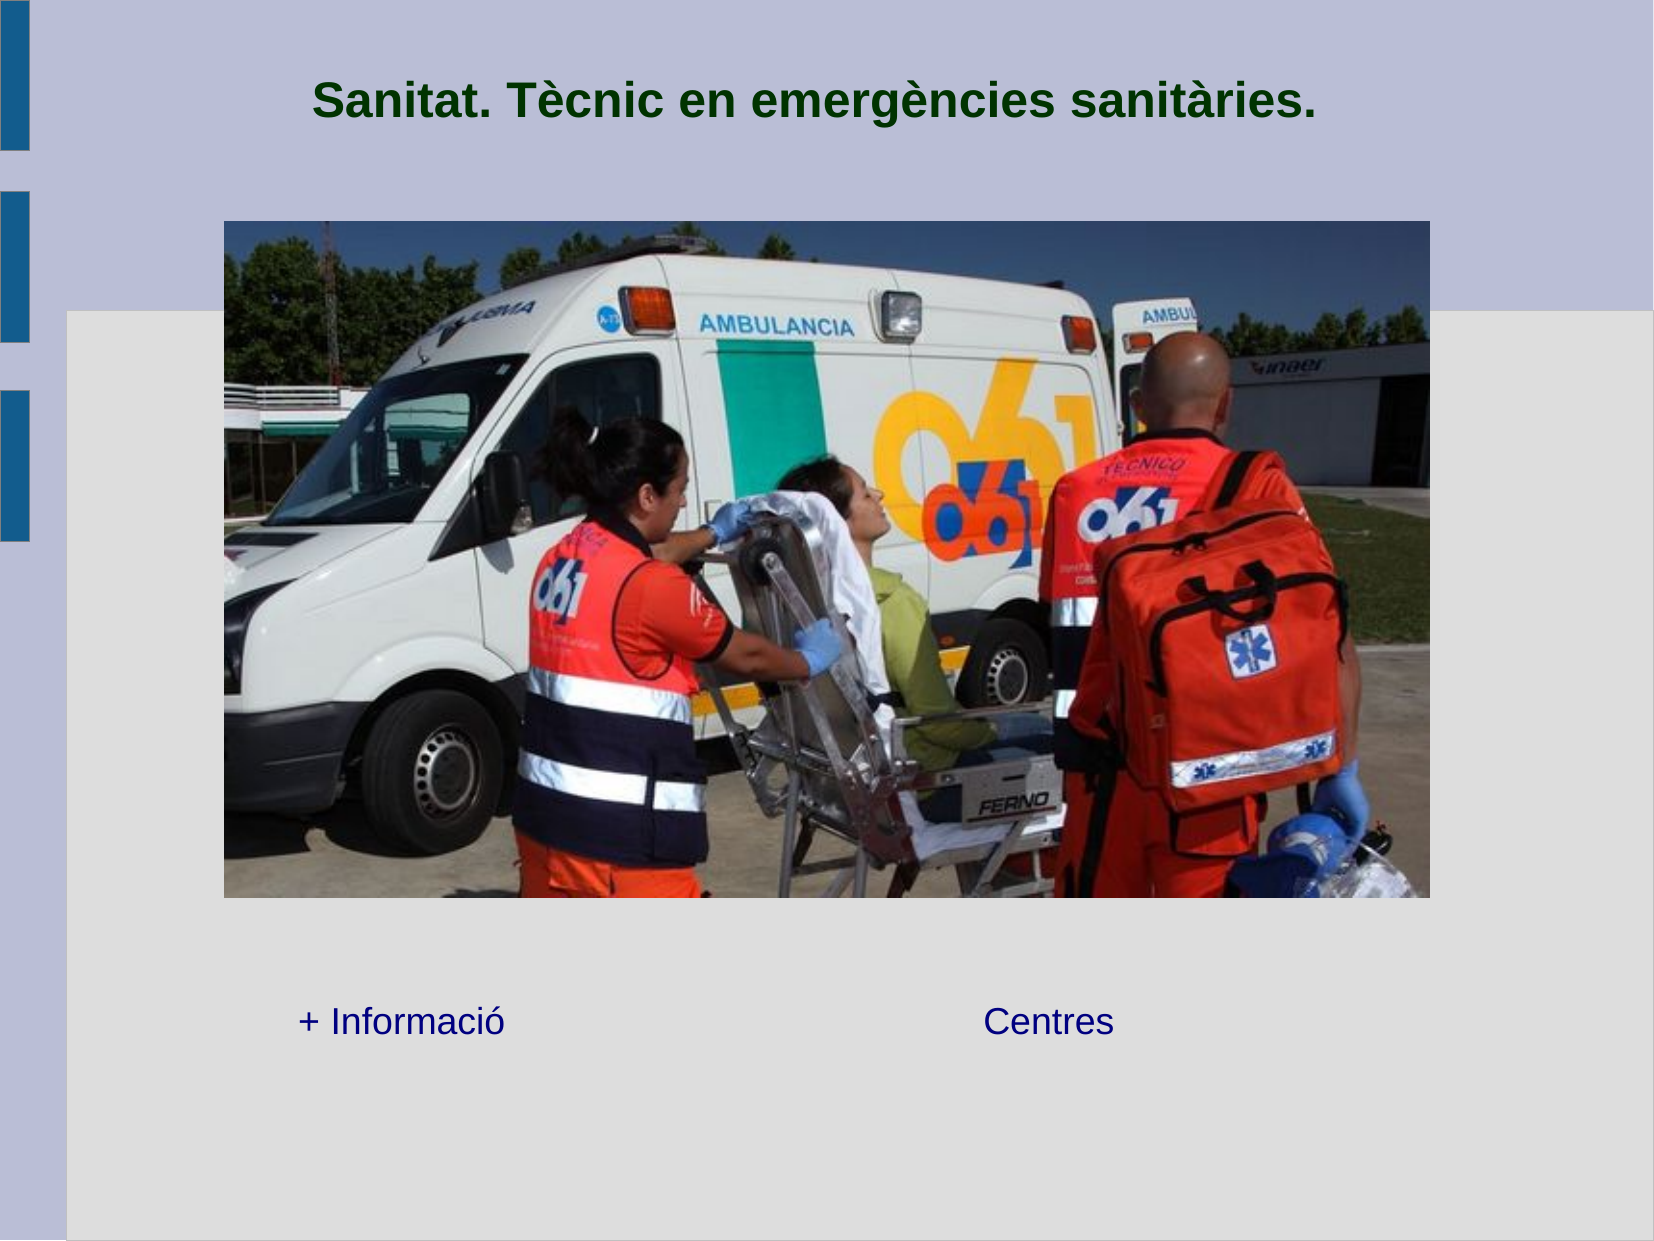

# Sanitat. Tècnic en emergències sanitàries.
+ Informació
Centres